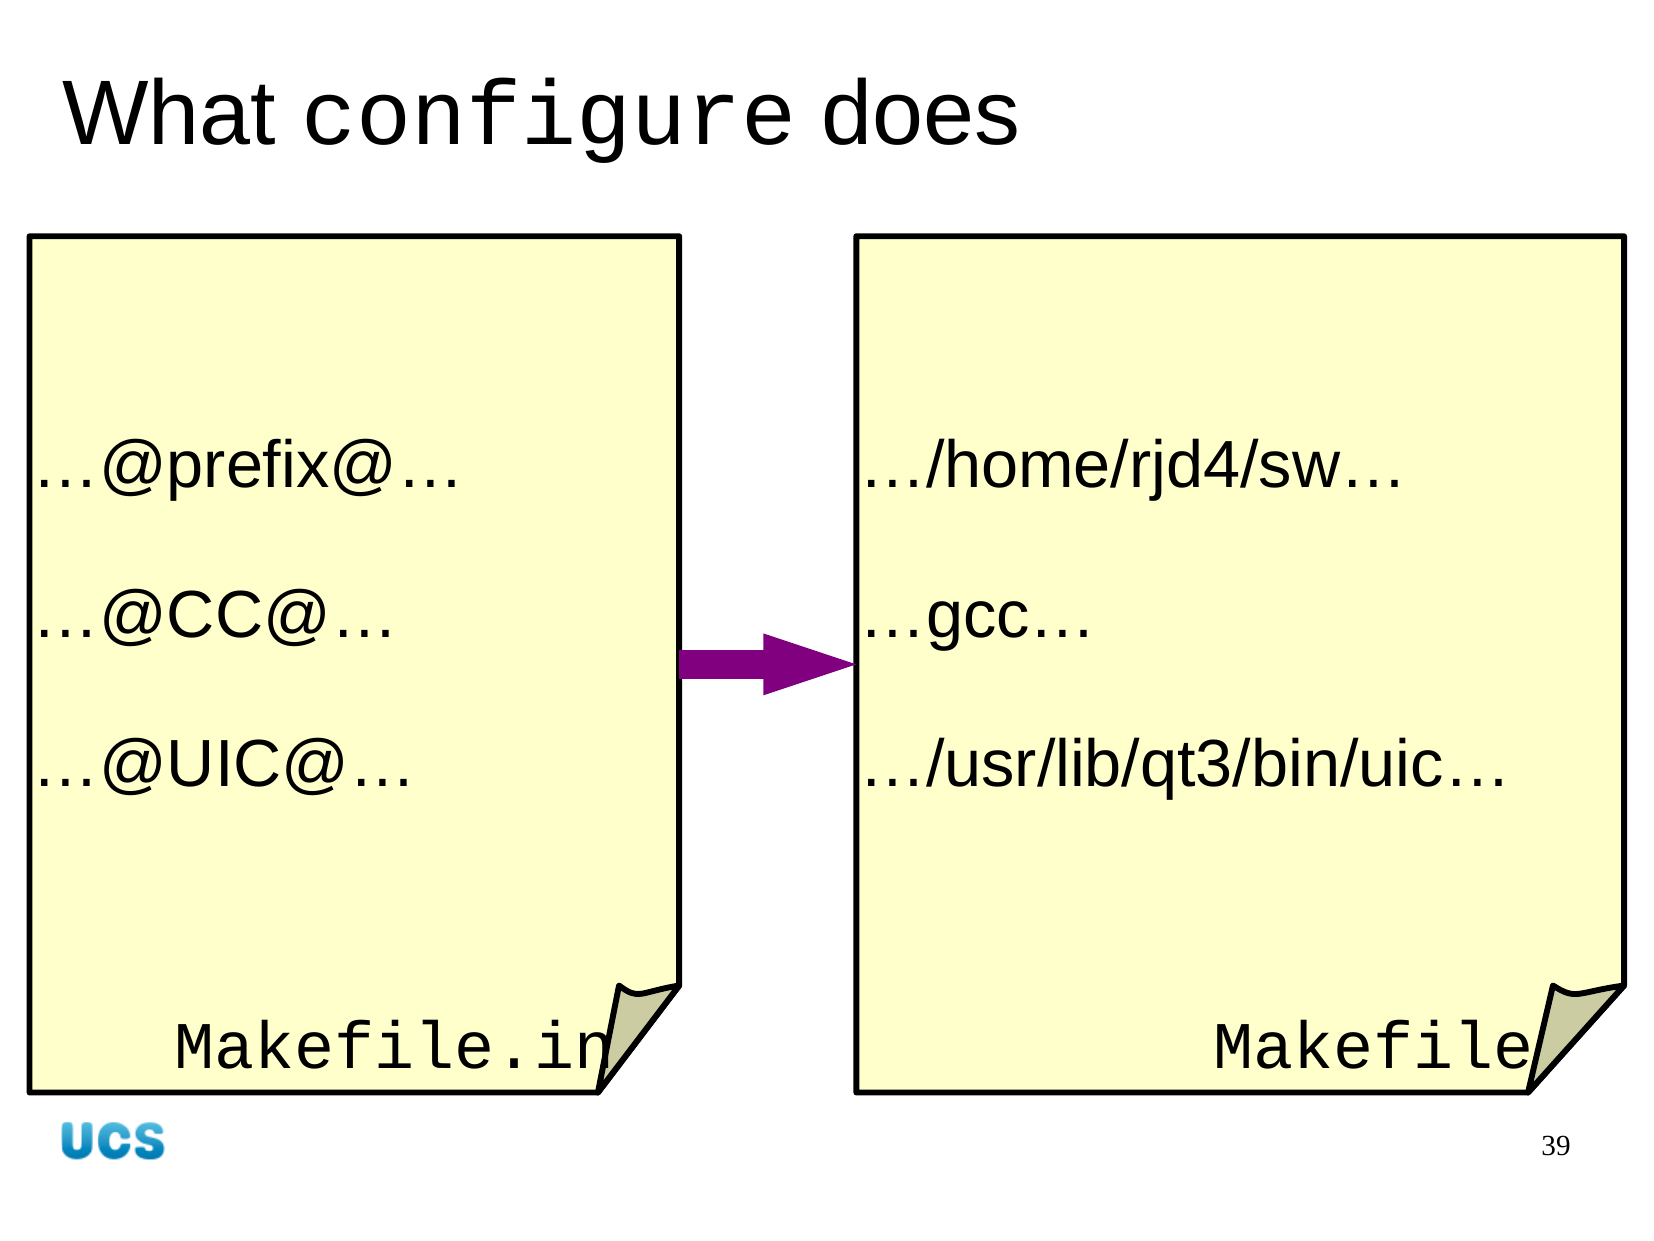

What configure does
…@prefix@…
…@CC@…
…@UIC@…
…/home/rjd4/sw…
…gcc…
…/usr/lib/qt3/bin/uic…
Makefile.in
Makefile
39